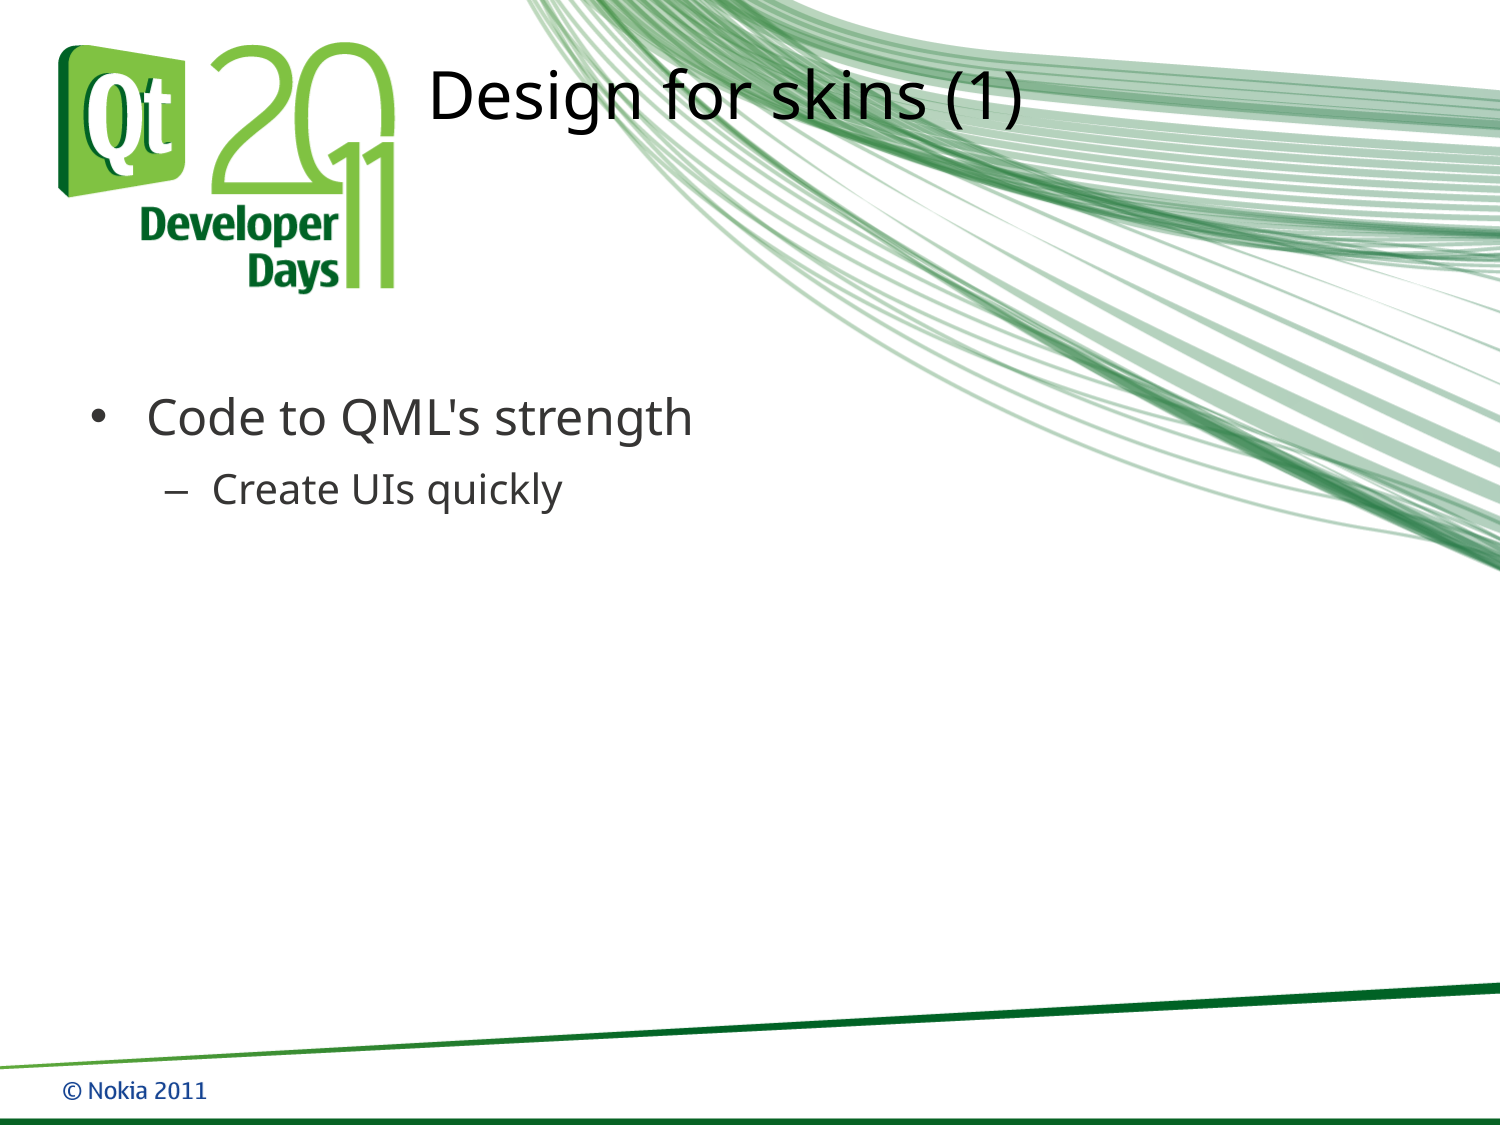

# Design for skins (1)
Code to QML's strength
Create UIs quickly